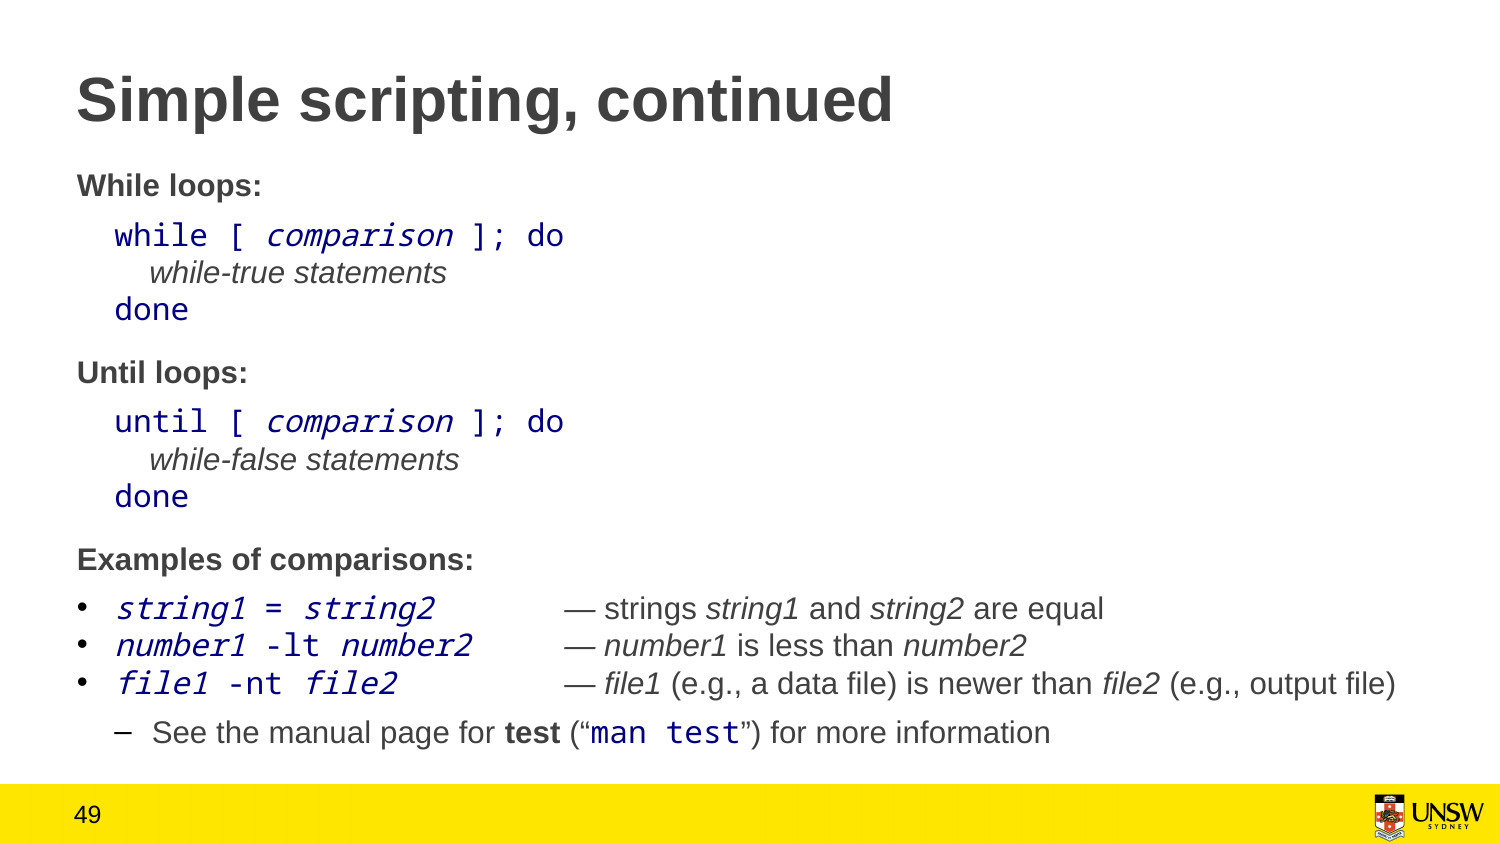

# Simple scripting, continued
While loops:
while [ comparison ]; do
 while-true statements
done
Until loops:
until [ comparison ]; do
 while-false statements
done
Examples of comparisons:
string1 = string2		— strings string1 and string2 are equal
number1 -lt number2		— number1 is less than number2
file1 -nt file2			— file1 (e.g., a data file) is newer than file2 (e.g., output file)
See the manual page for test (“man test”) for more information